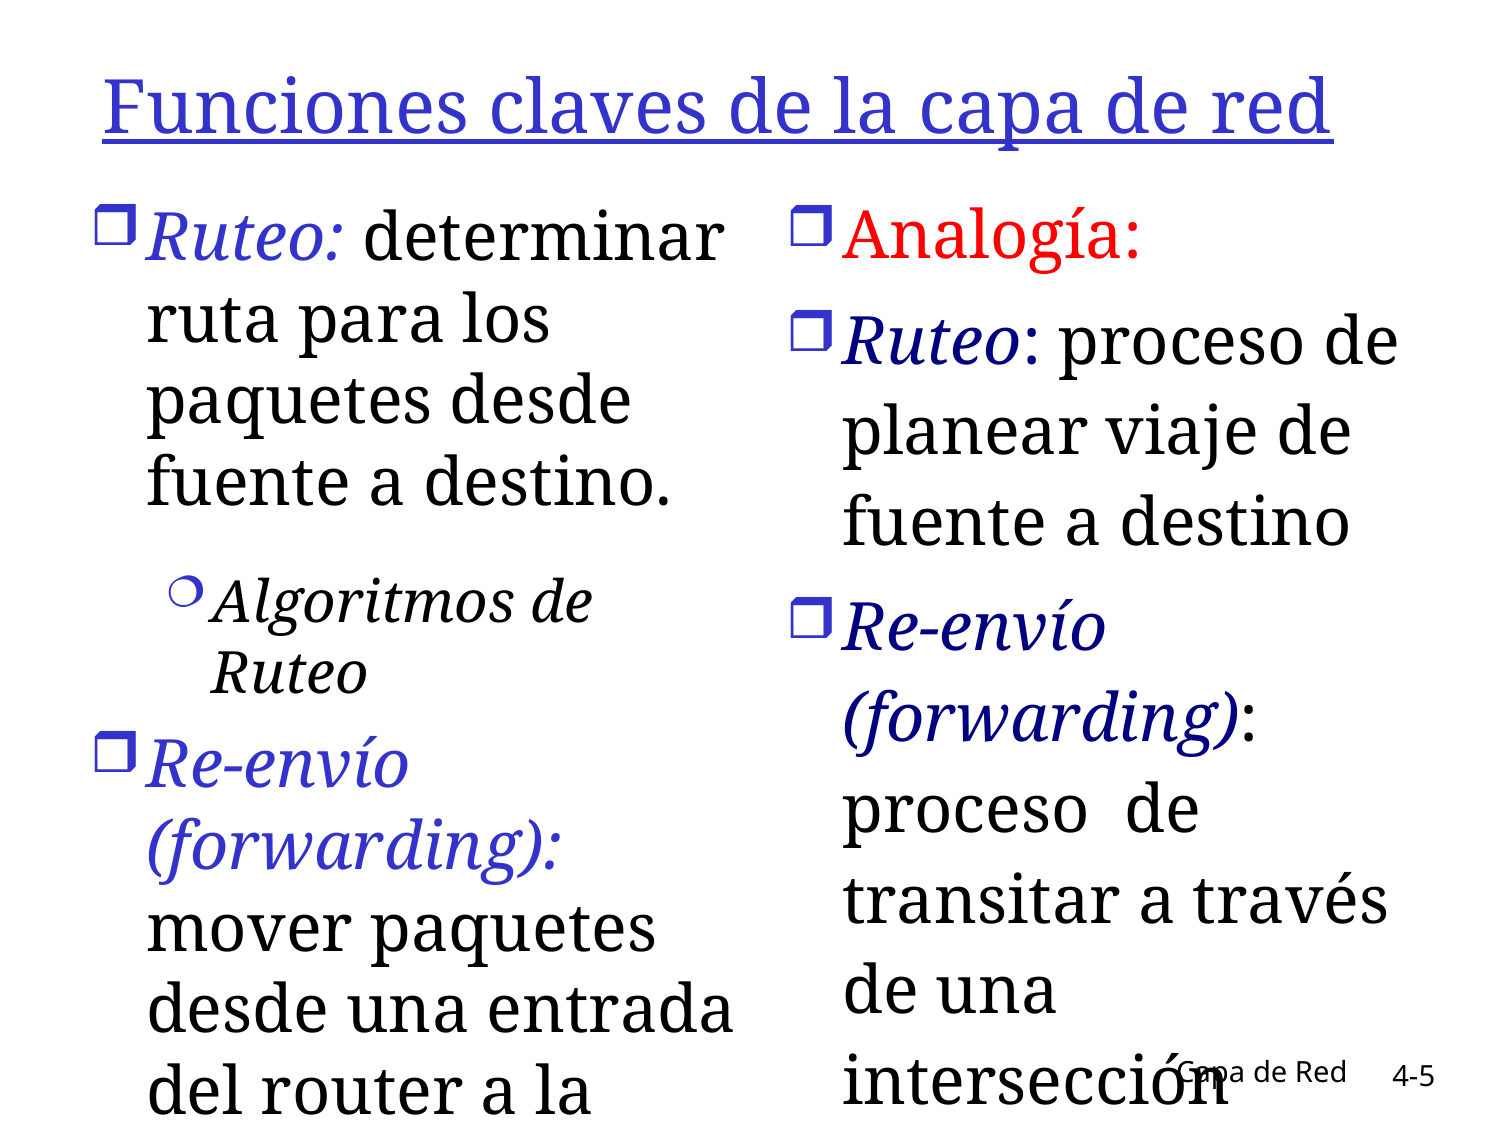

# Funciones claves de la capa de red
Ruteo: determinar ruta para los paquetes desde fuente a destino.
Algoritmos de Ruteo
Re-envío (forwarding): mover paquetes desde una entrada del router a la salida apropiada.
Analogía:
Ruteo: proceso de planear viaje de fuente a destino
Re-envío (forwarding): proceso de transitar a través de una intersección